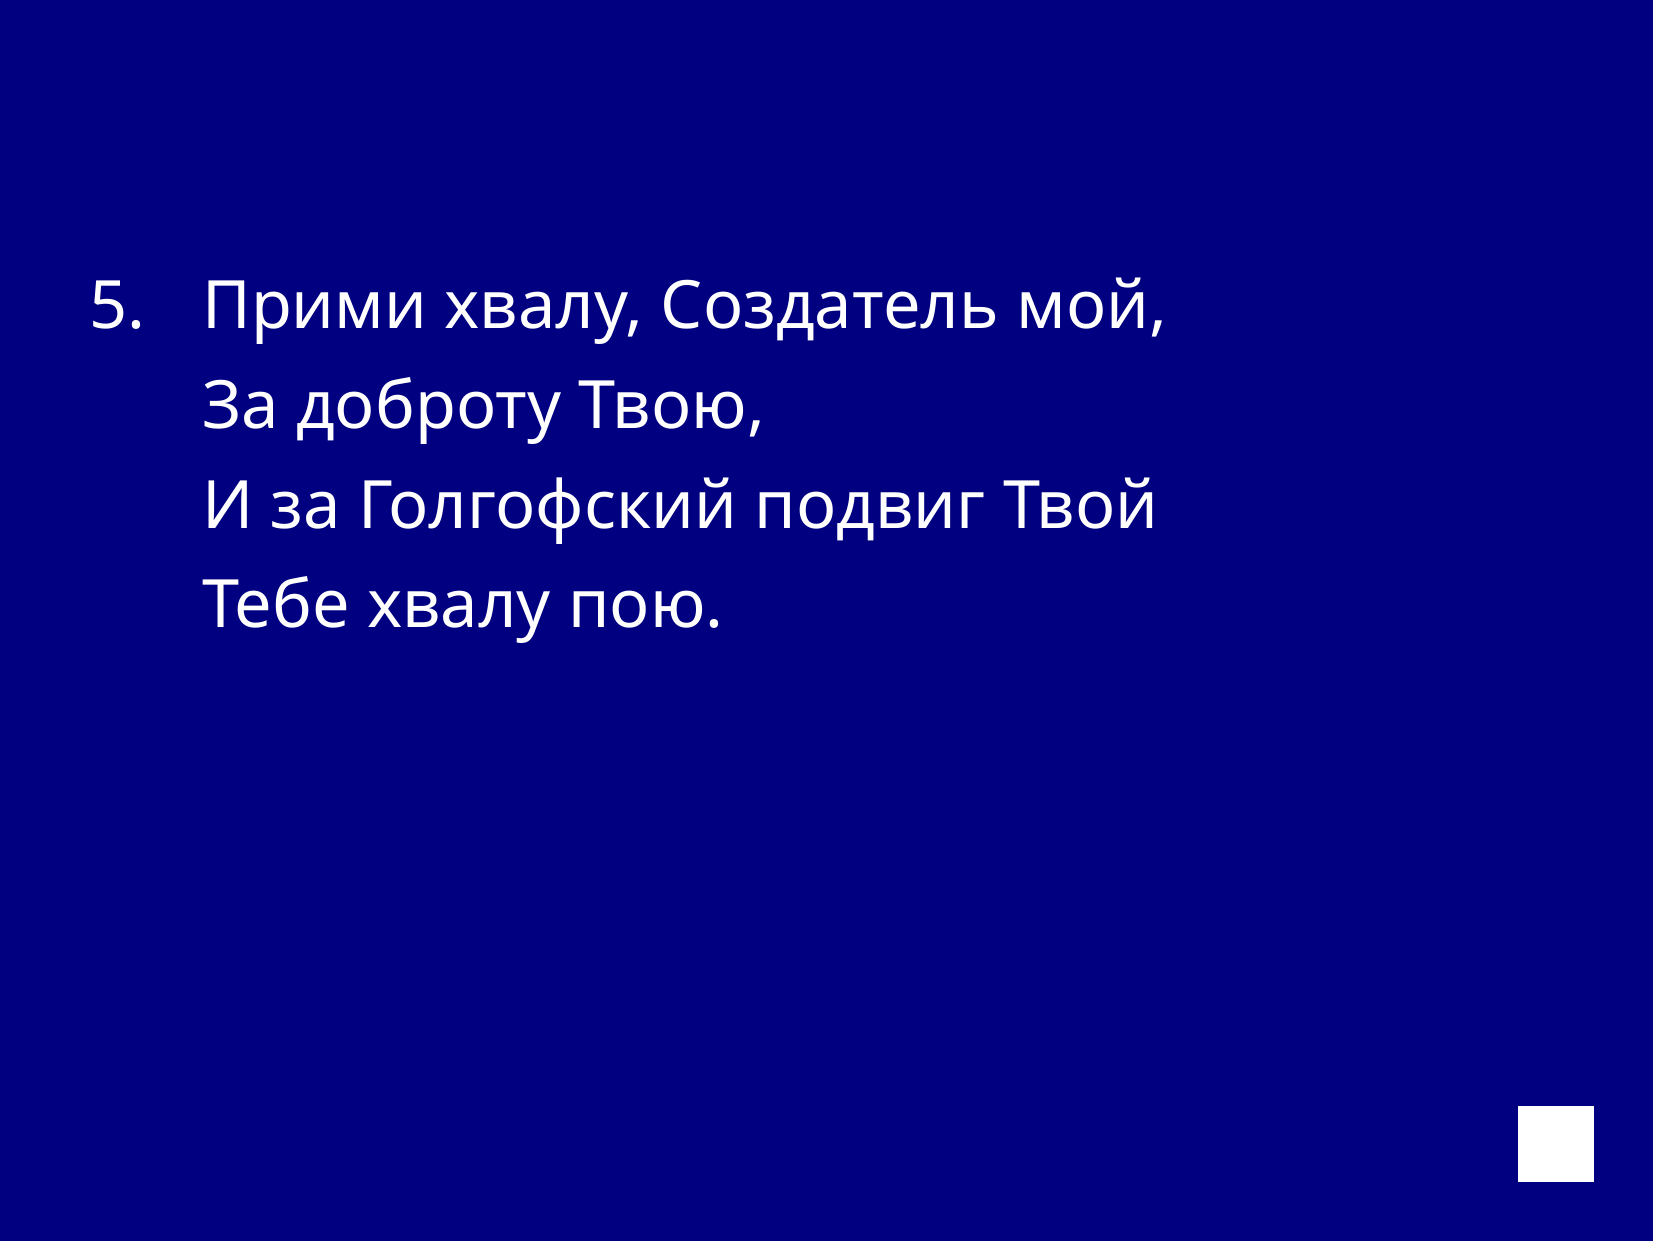

5.	Прими хвалу, Создатель мой,
	За доброту Твою,
	И за Голгофский подвиг Твой
	Тебе хвалу пою.